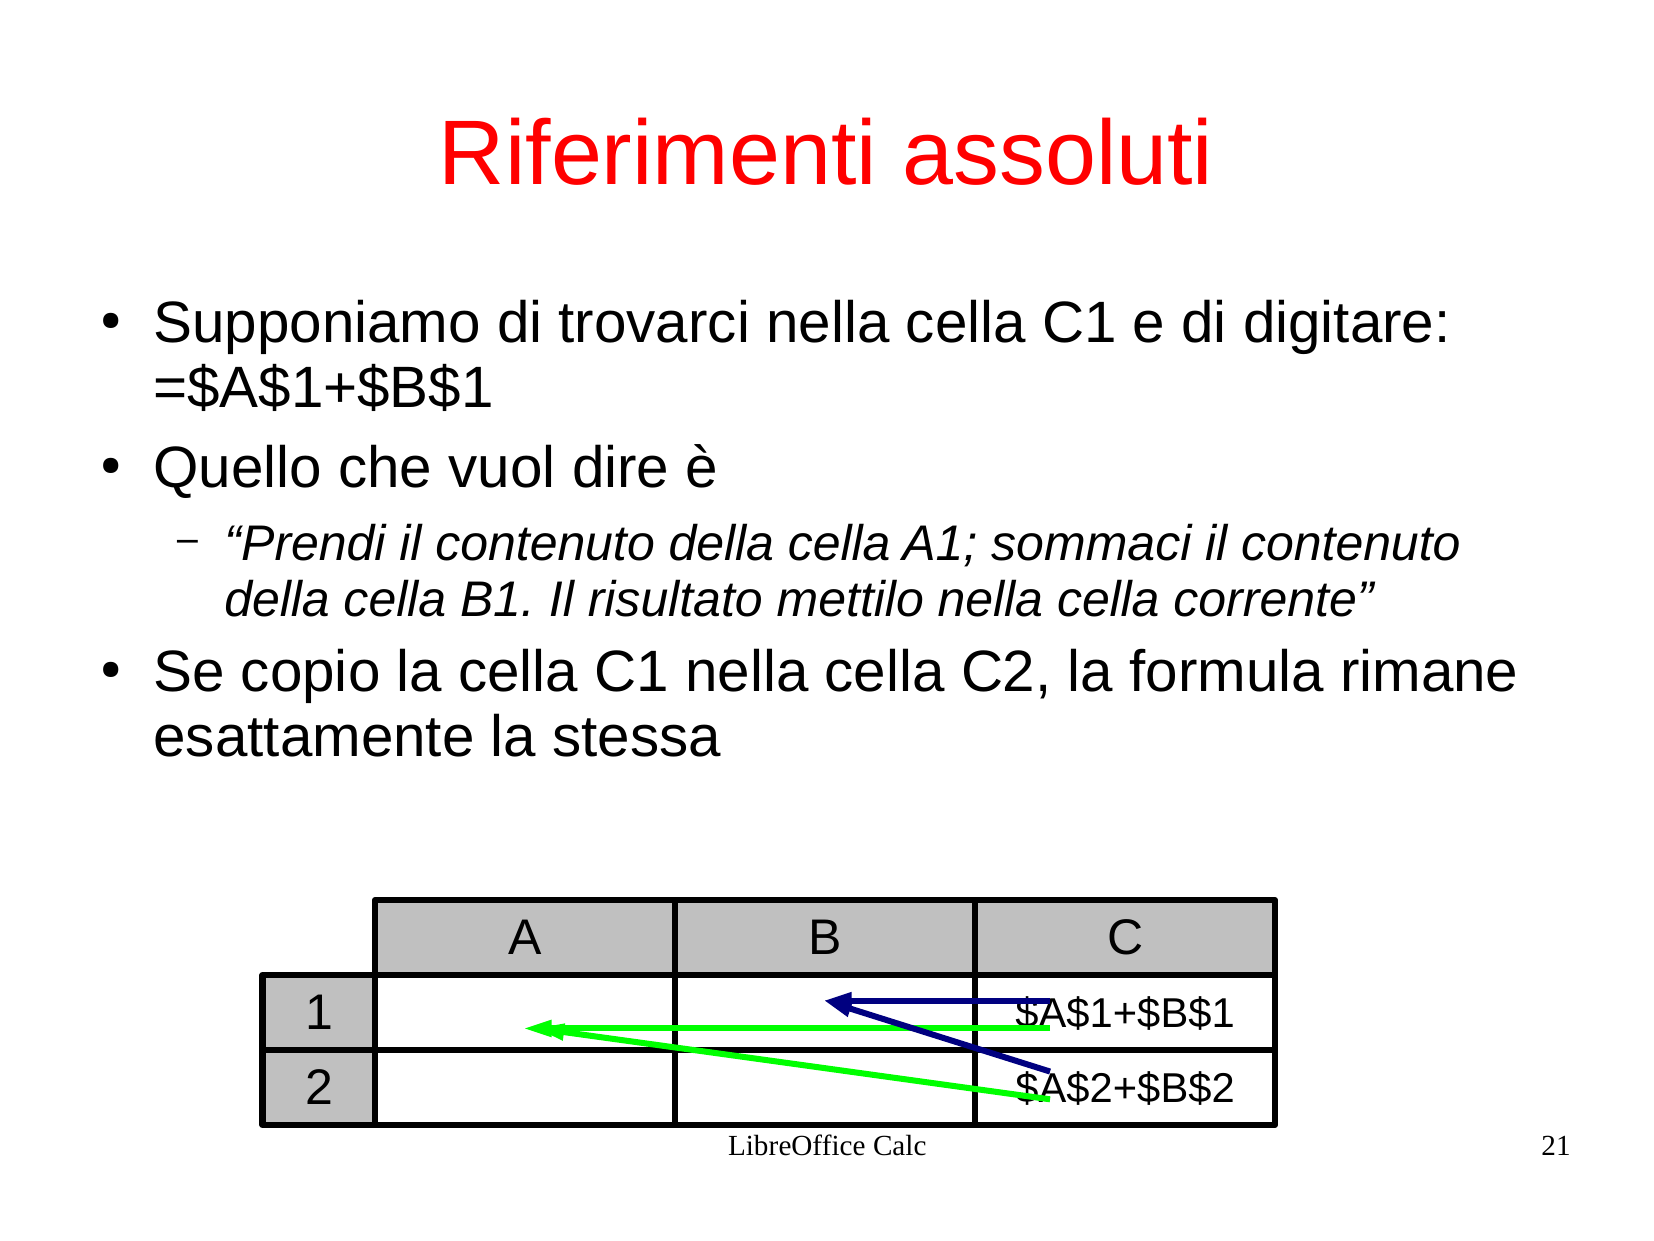

# Riferimenti assoluti
Supponiamo di trovarci nella cella C1 e di digitare: =$A$1+$B$1
Quello che vuol dire è
“Prendi il contenuto della cella A1; sommaci il contenuto della cella B1. Il risultato mettilo nella cella corrente”
Se copio la cella C1 nella cella C2, la formula rimane esattamente la stessa
A
B
C
1
$A$1+$B$1
2
$A$2+$B$2
LibreOffice Calc
21